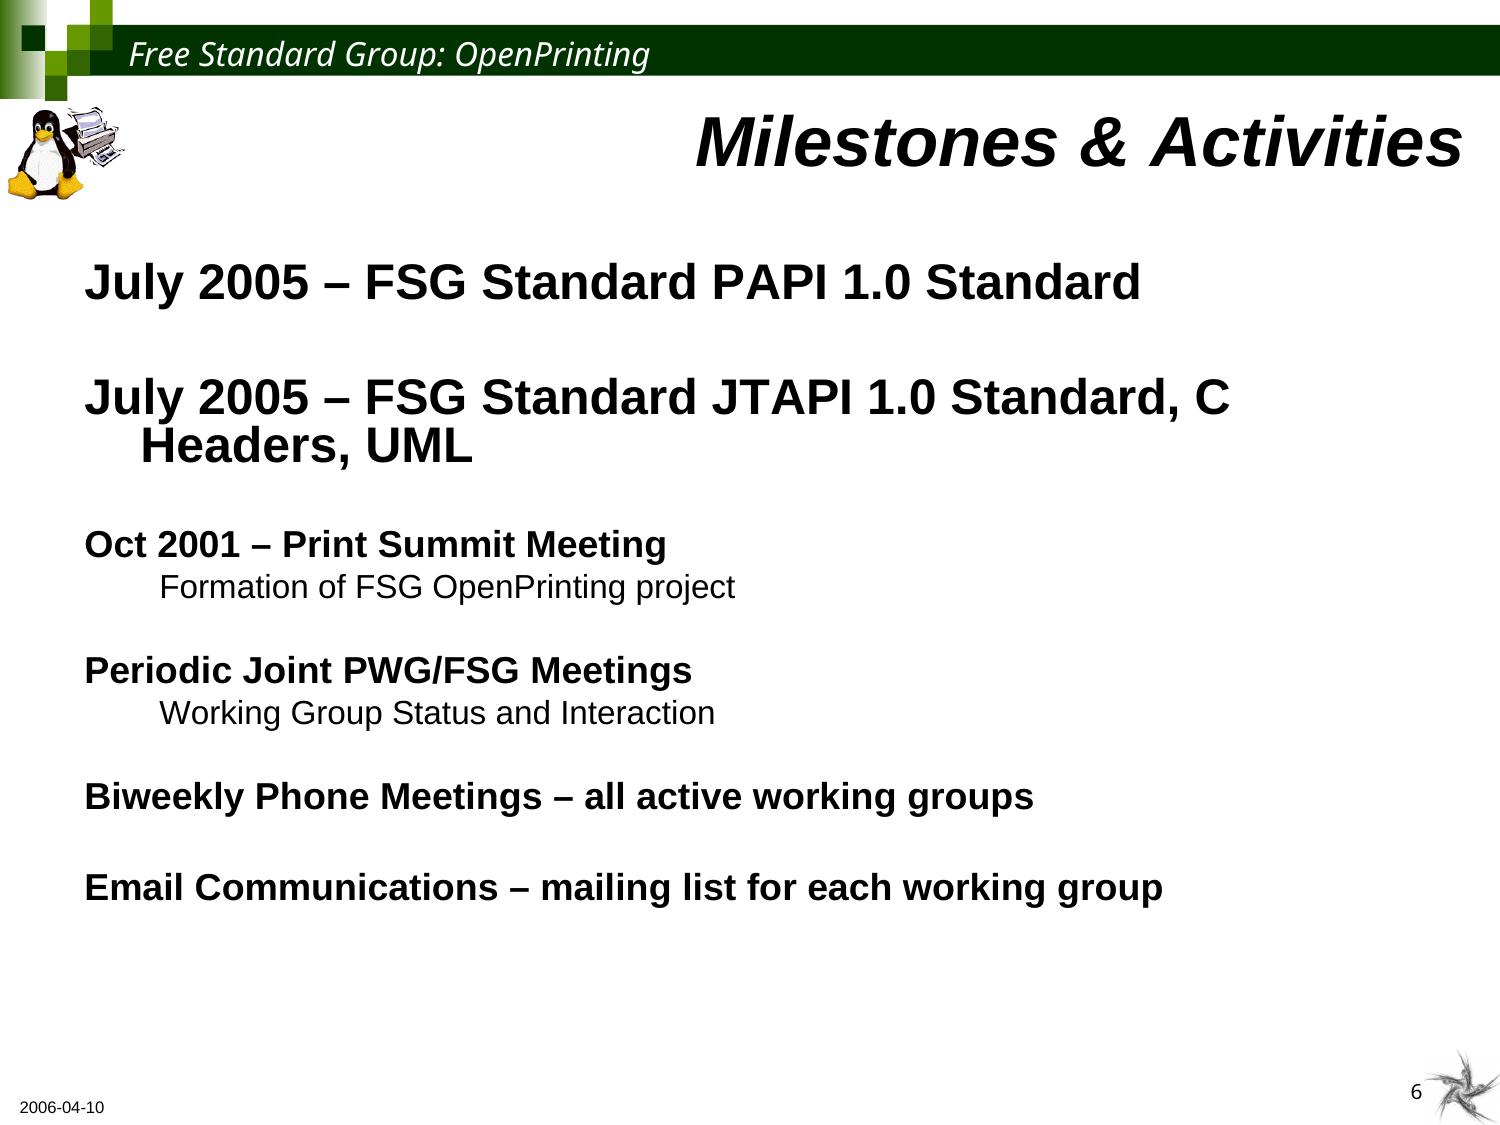

# Milestones & Activities
July 2005 – FSG Standard PAPI 1.0 Standard
July 2005 – FSG Standard JTAPI 1.0 Standard, C Headers, UML
Oct 2001 – Print Summit Meeting
Formation of FSG OpenPrinting project
Periodic Joint PWG/FSG Meetings
Working Group Status and Interaction
Biweekly Phone Meetings – all active working groups
Email Communications – mailing list for each working group